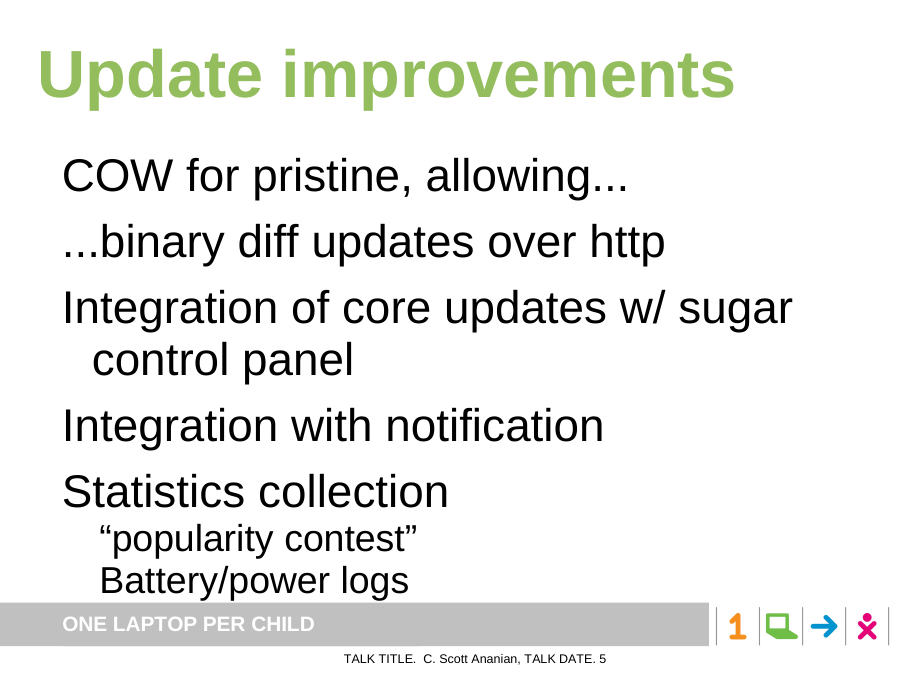

# Update improvements
COW for pristine, allowing...
...binary diff updates over http
Integration of core updates w/ sugar control panel
Integration with notification
Statistics collection
“popularity contest”
Battery/power logs